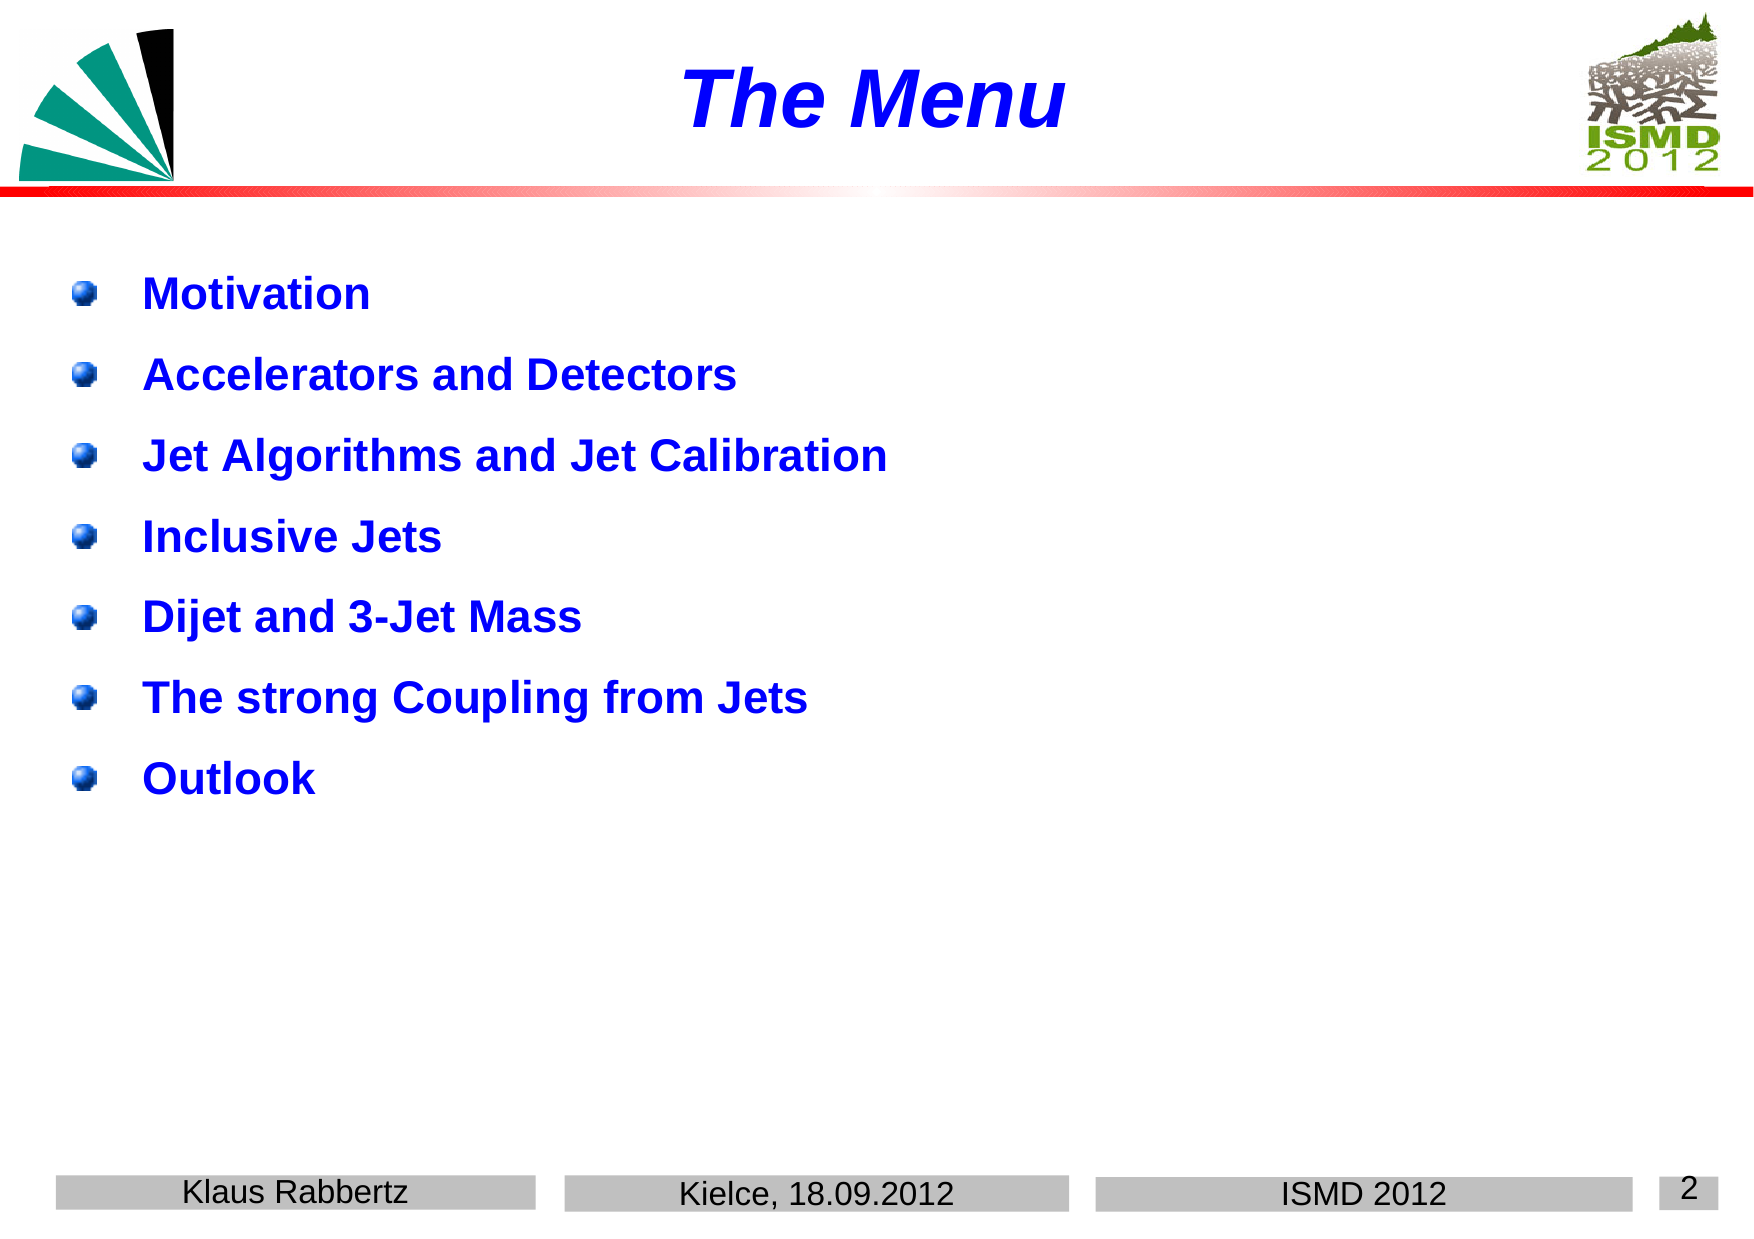

# The Menu
Motivation
Accelerators and Detectors
Jet Algorithms and Jet Calibration
Inclusive Jets
Dijet and 3-Jet Mass
The strong Coupling from Jets
Outlook